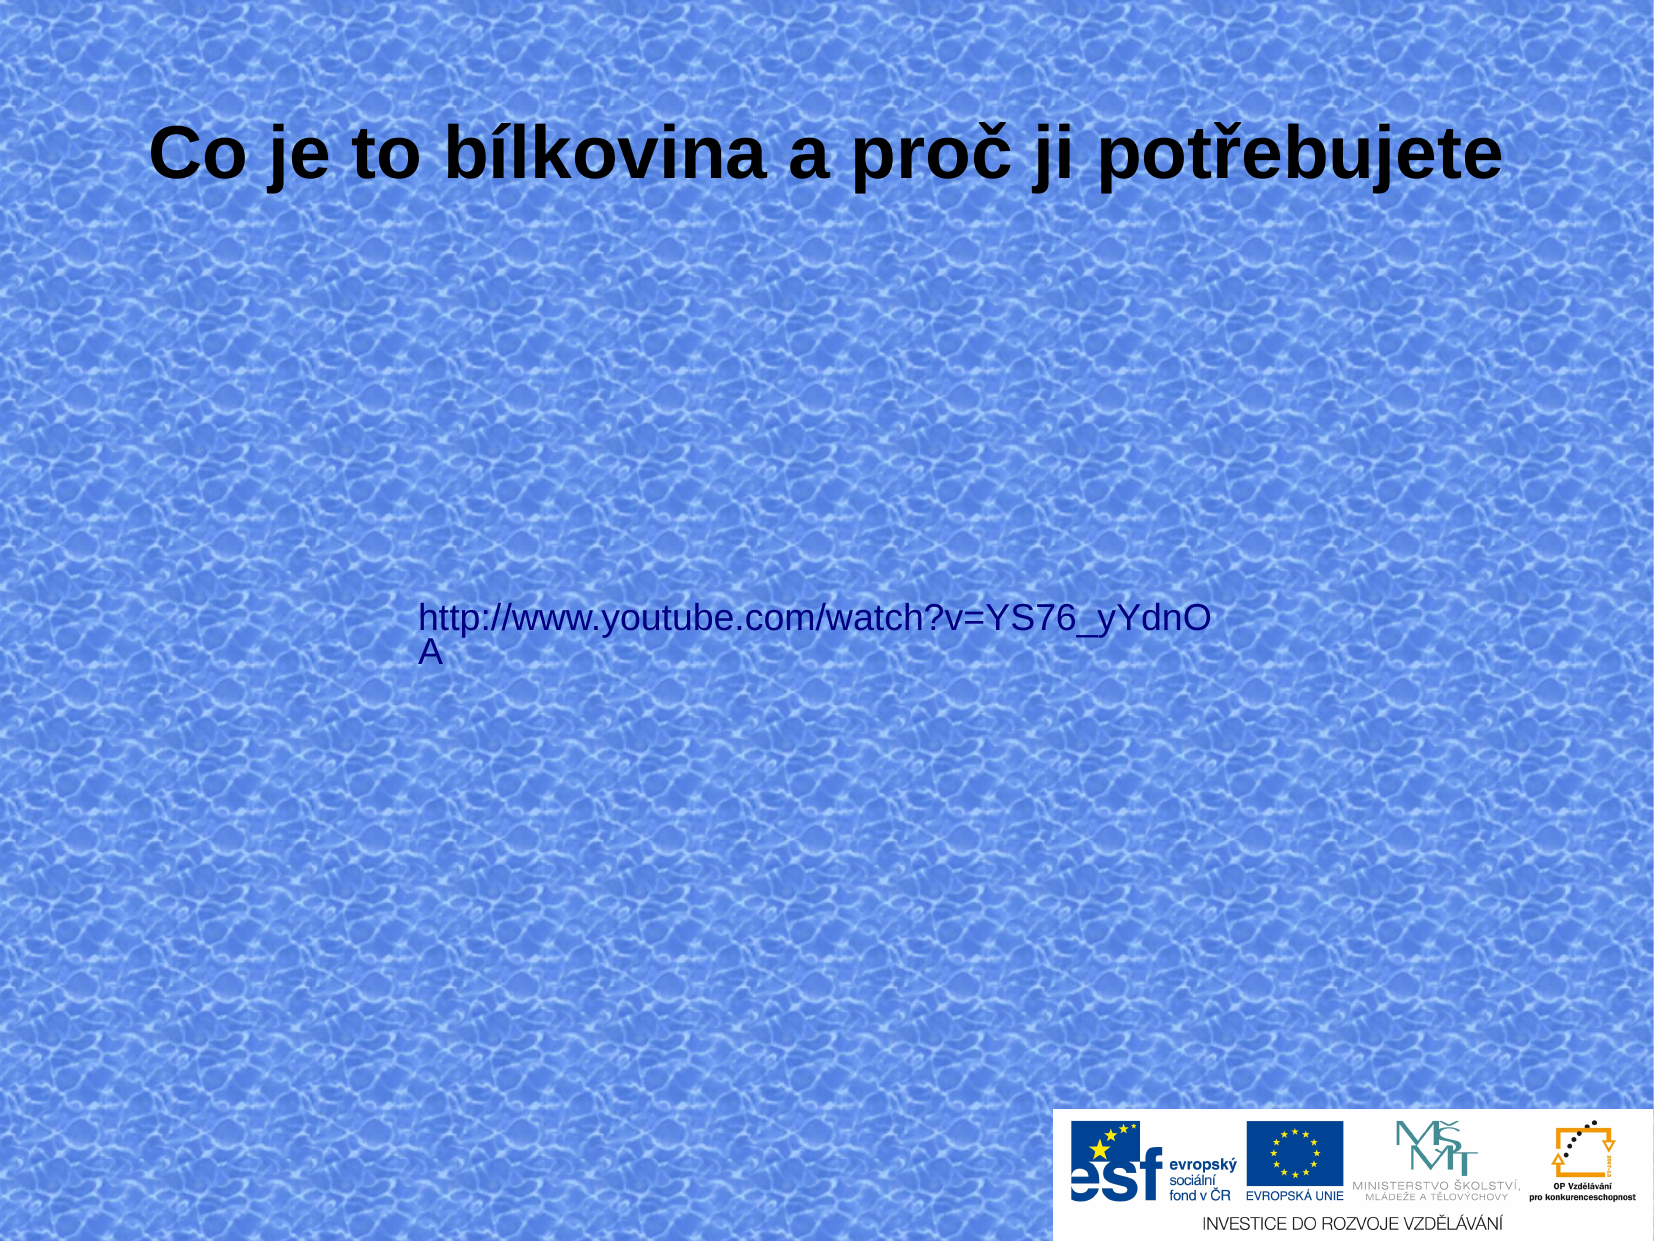

# Co je to bílkovina a proč ji potřebujete
http://www.youtube.com/watch?v=YS76_yYdnOA